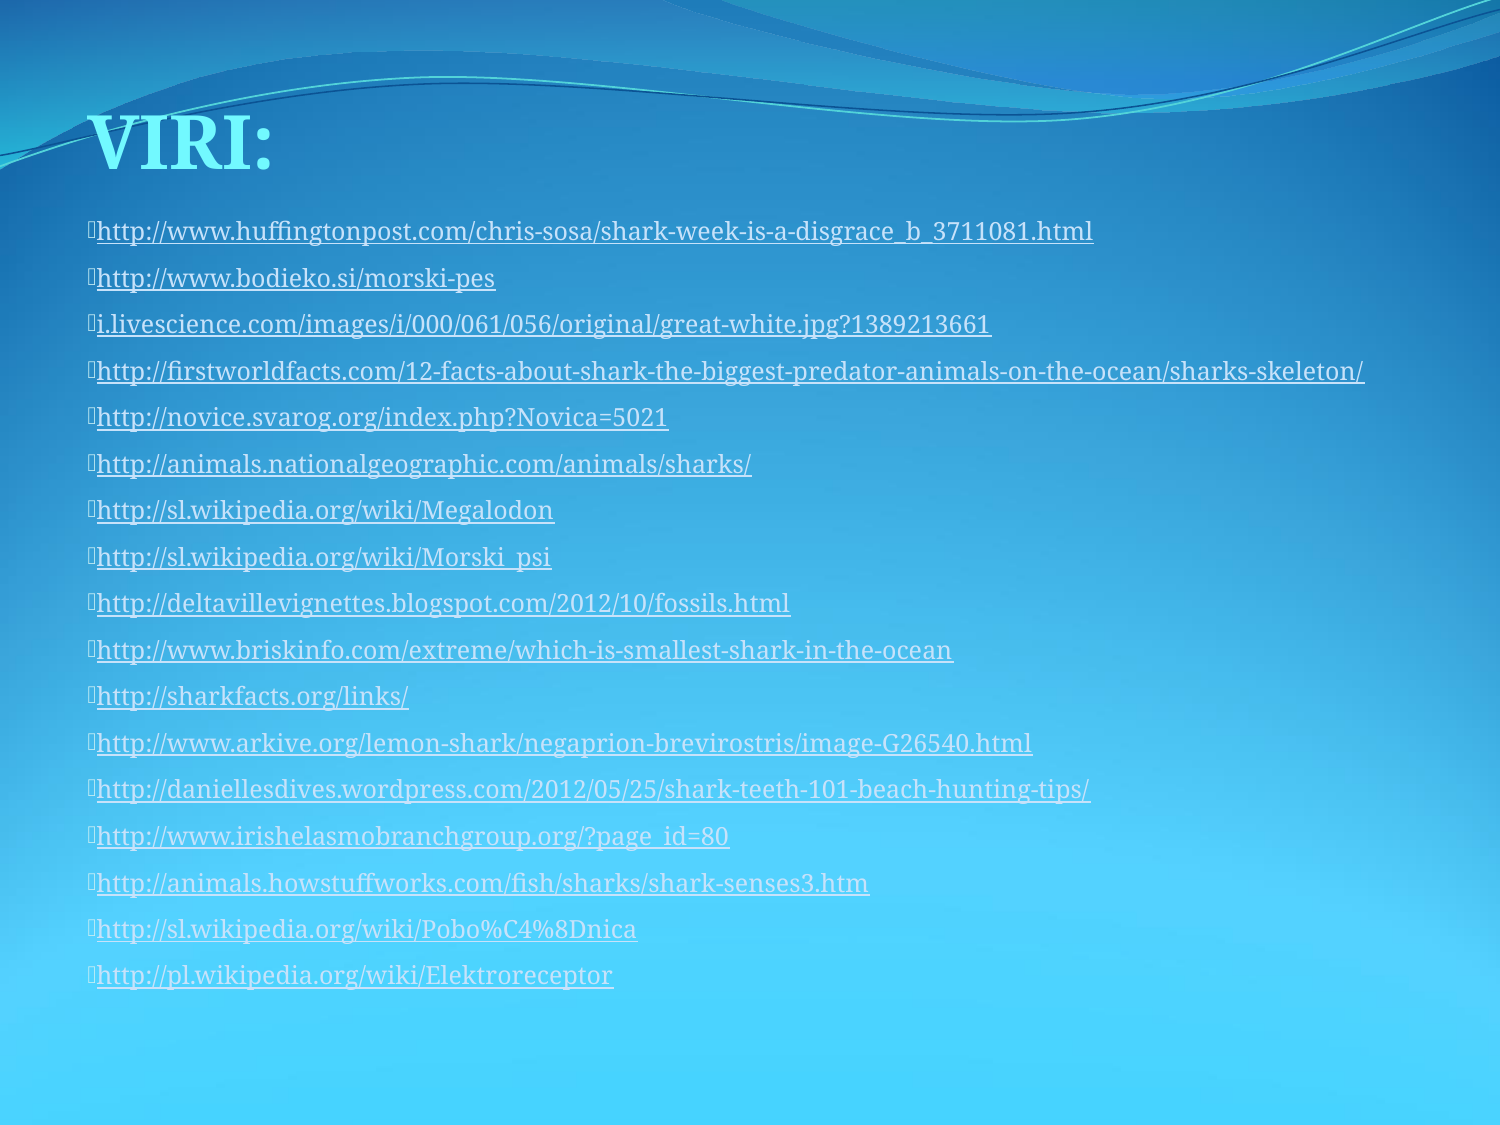

# VIRI:
http://www.huffingtonpost.com/chris-sosa/shark-week-is-a-disgrace_b_3711081.html
http://www.bodieko.si/morski-pes
i.livescience.com/images/i/000/061/056/original/great-white.jpg?1389213661
http://firstworldfacts.com/12-facts-about-shark-the-biggest-predator-animals-on-the-ocean/sharks-skeleton/
http://novice.svarog.org/index.php?Novica=5021
http://animals.nationalgeographic.com/animals/sharks/
http://sl.wikipedia.org/wiki/Megalodon
http://sl.wikipedia.org/wiki/Morski_psi
http://deltavillevignettes.blogspot.com/2012/10/fossils.html
http://www.briskinfo.com/extreme/which-is-smallest-shark-in-the-ocean
http://sharkfacts.org/links/
http://www.arkive.org/lemon-shark/negaprion-brevirostris/image-G26540.html
http://daniellesdives.wordpress.com/2012/05/25/shark-teeth-101-beach-hunting-tips/
http://www.irishelasmobranchgroup.org/?page_id=80
http://animals.howstuffworks.com/fish/sharks/shark-senses3.htm
http://sl.wikipedia.org/wiki/Pobo%C4%8Dnica
http://pl.wikipedia.org/wiki/Elektroreceptor